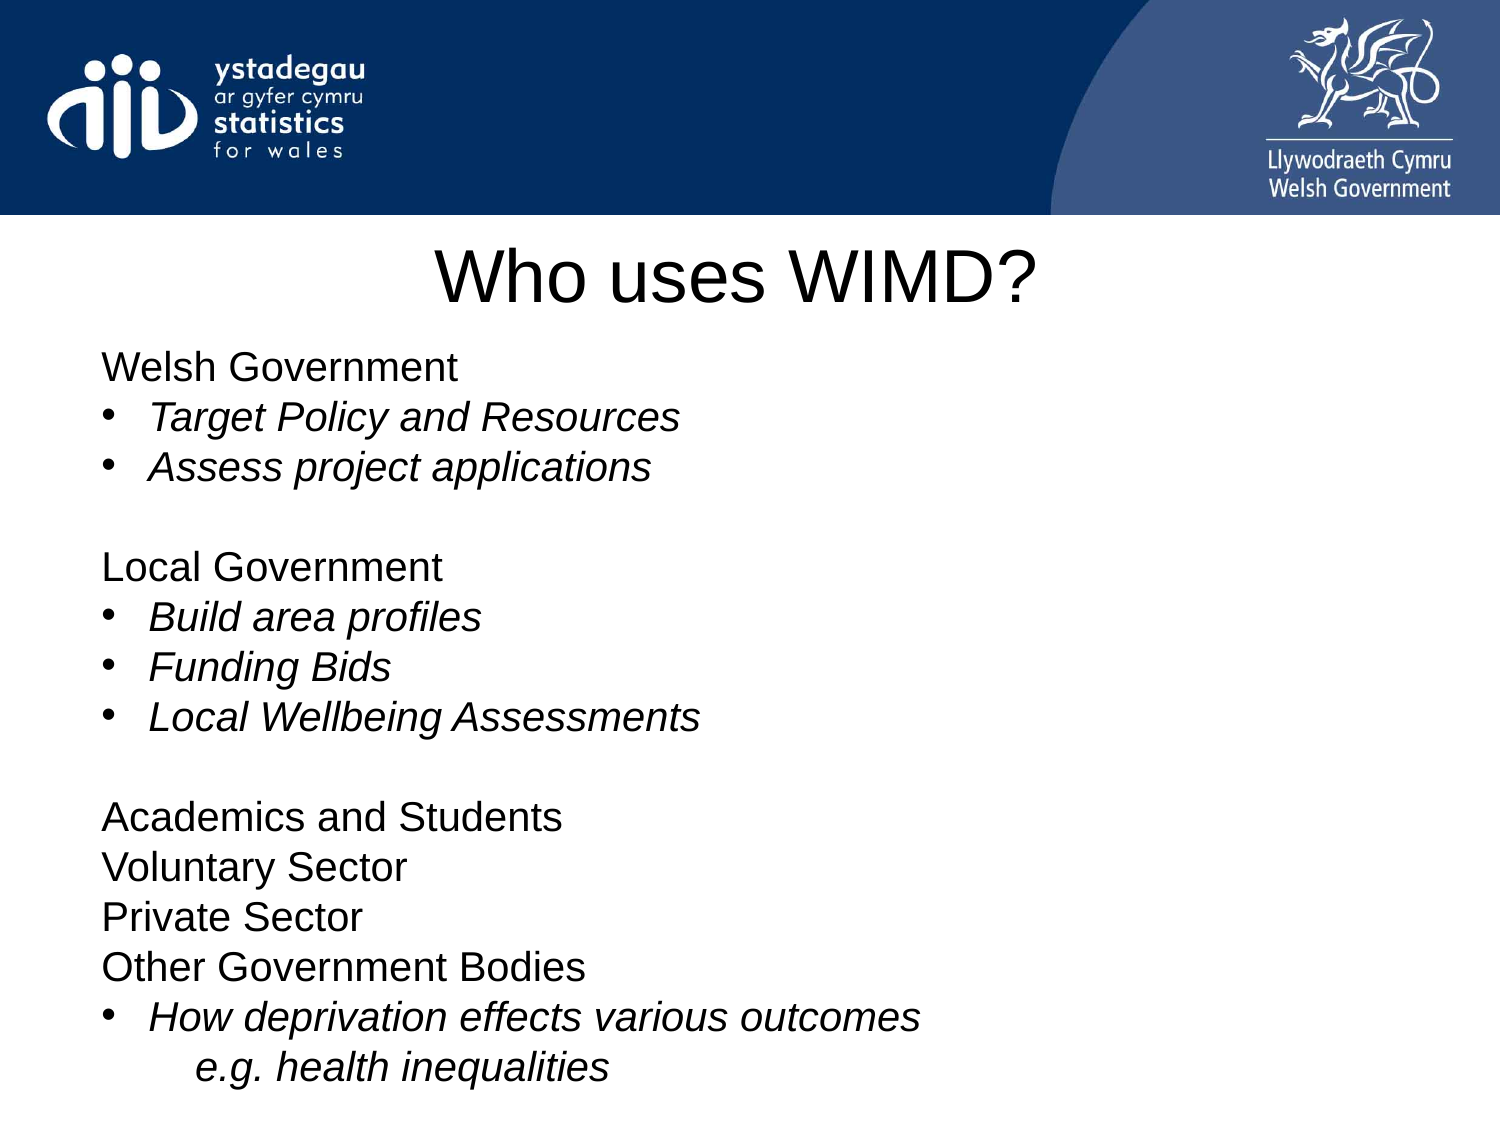

Who uses WIMD?
Welsh Government
Target Policy and Resources
Assess project applications
Local Government
Build area profiles
Funding Bids
Local Wellbeing Assessments
Academics and Students
Voluntary Sector
Private Sector
Other Government Bodies
How deprivation effects various outcomes
e.g. health inequalities